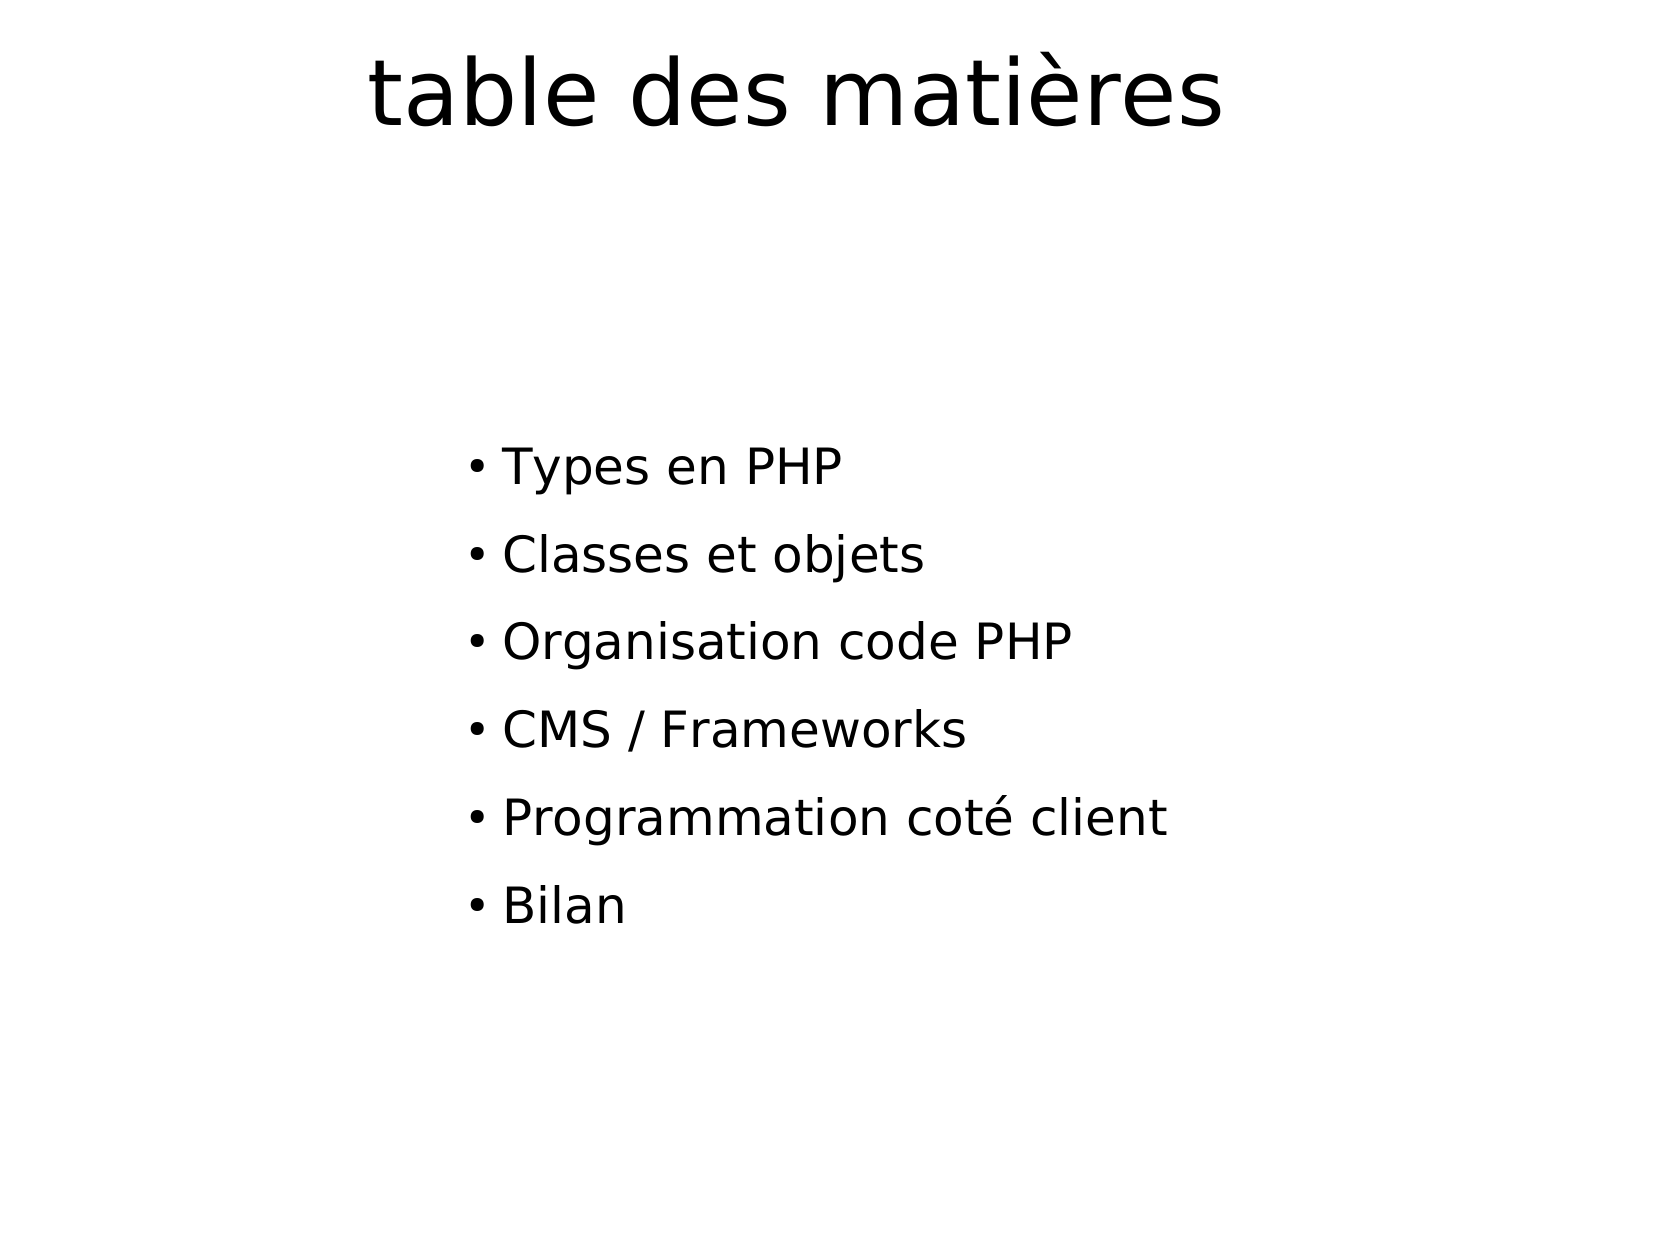

# table des matières
 Types en PHP
 Classes et objets
 Organisation code PHP
 CMS / Frameworks
 Programmation coté client
 Bilan